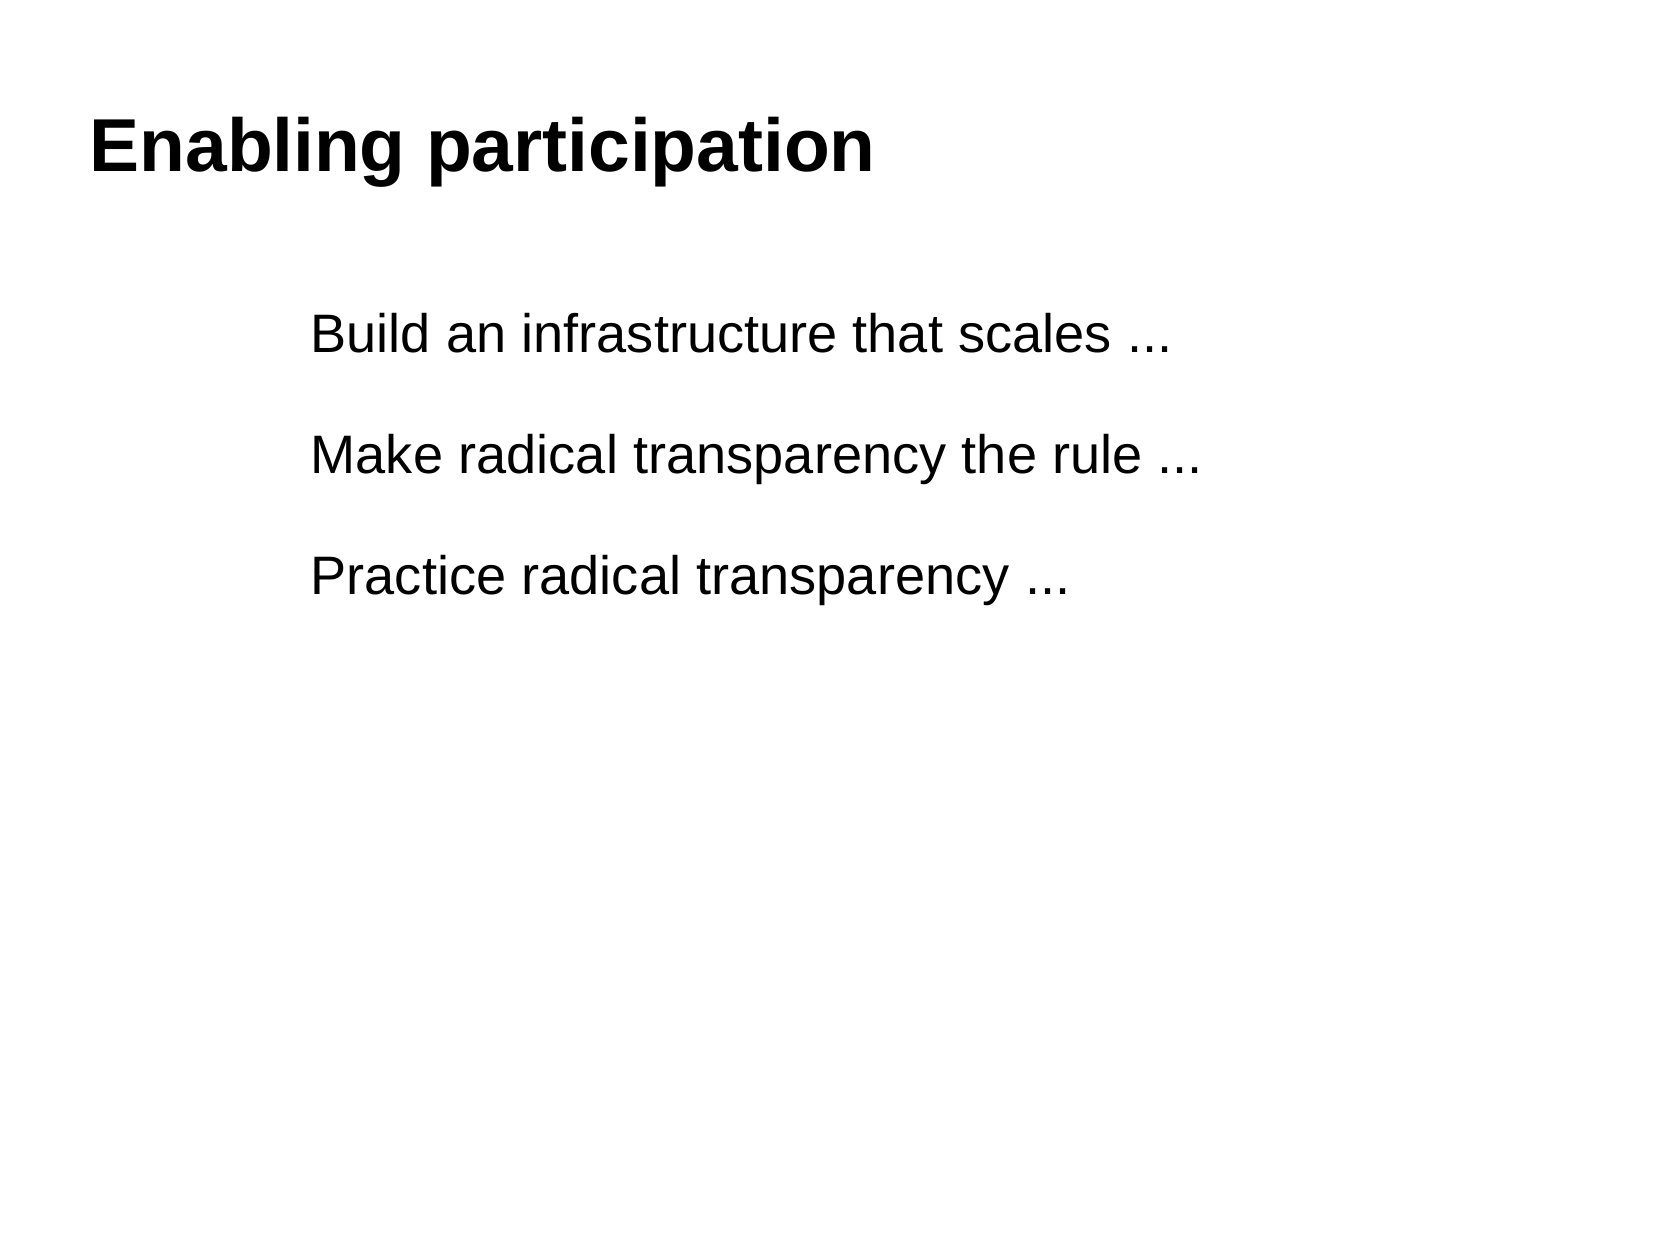

Enabling participation
Build an infrastructure that scales ...
Make radical transparency the rule ...
Practice radical transparency ...